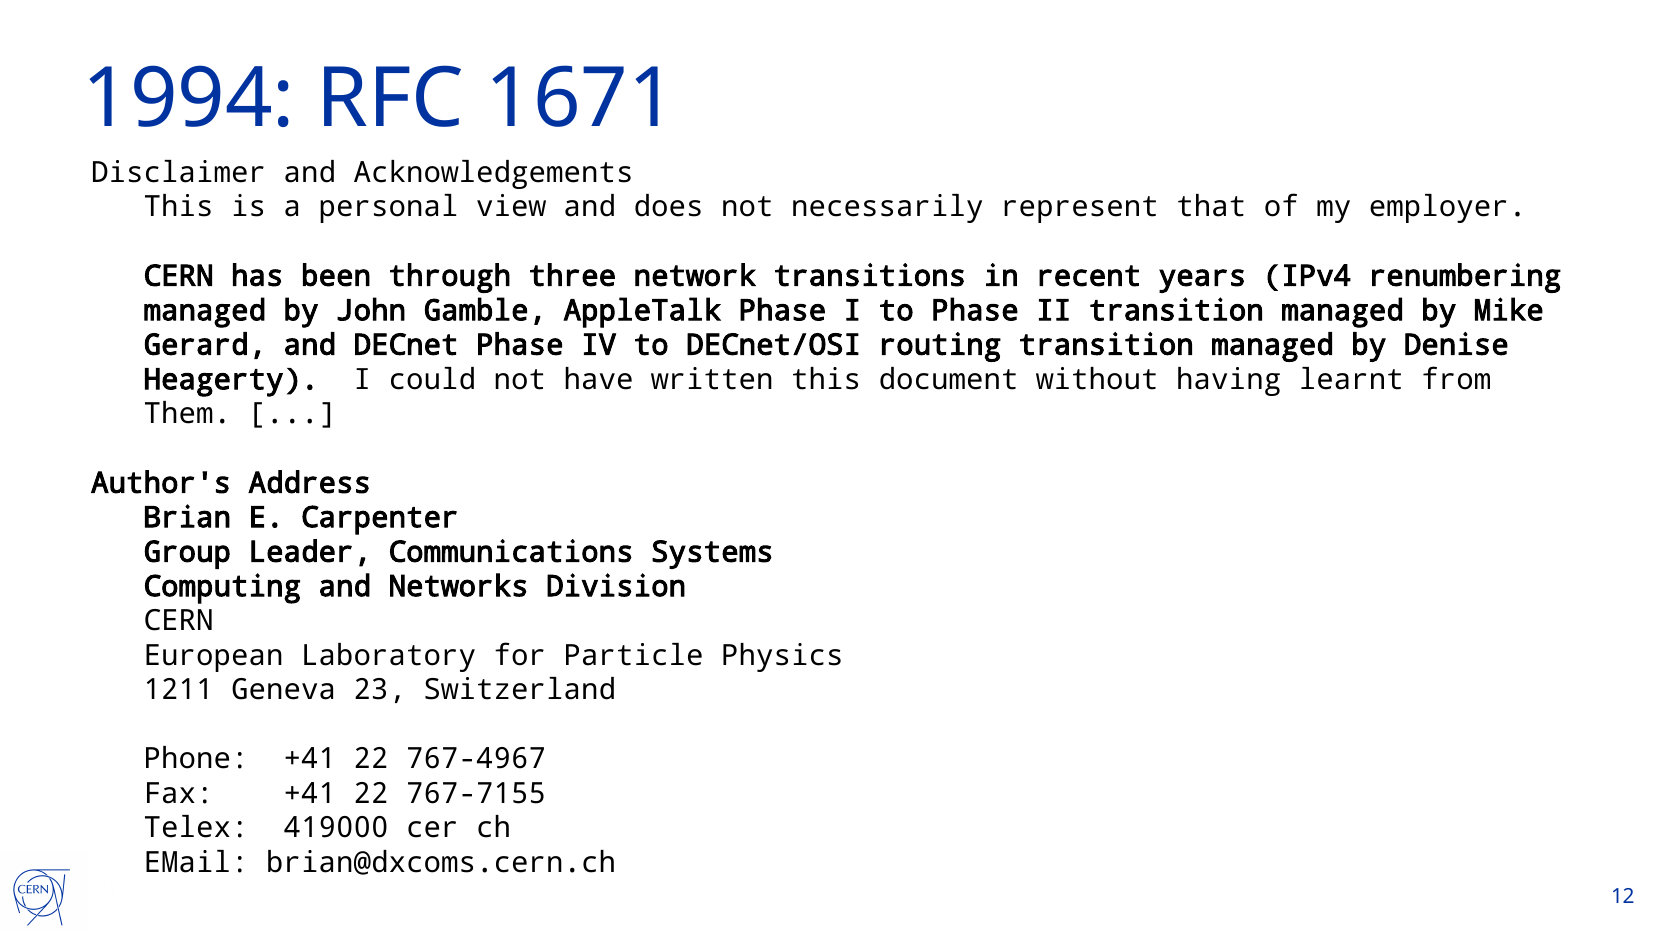

# 1994: RFC 1671
Disclaimer and Acknowledgements
 This is a personal view and does not necessarily represent that of my employer.
 CERN has been through three network transitions in recent years (IPv4 renumbering
 managed by John Gamble, AppleTalk Phase I to Phase II transition managed by Mike
 Gerard, and DECnet Phase IV to DECnet/OSI routing transition managed by Denise
 Heagerty). I could not have written this document without having learnt from
 Them. [...]
Author's Address
 Brian E. Carpenter
 Group Leader, Communications Systems
 Computing and Networks Division
 CERN
 European Laboratory for Particle Physics
 1211 Geneva 23, Switzerland
 Phone: +41 22 767-4967
 Fax: +41 22 767-7155
 Telex: 419000 cer ch
 EMail: brian@dxcoms.cern.ch